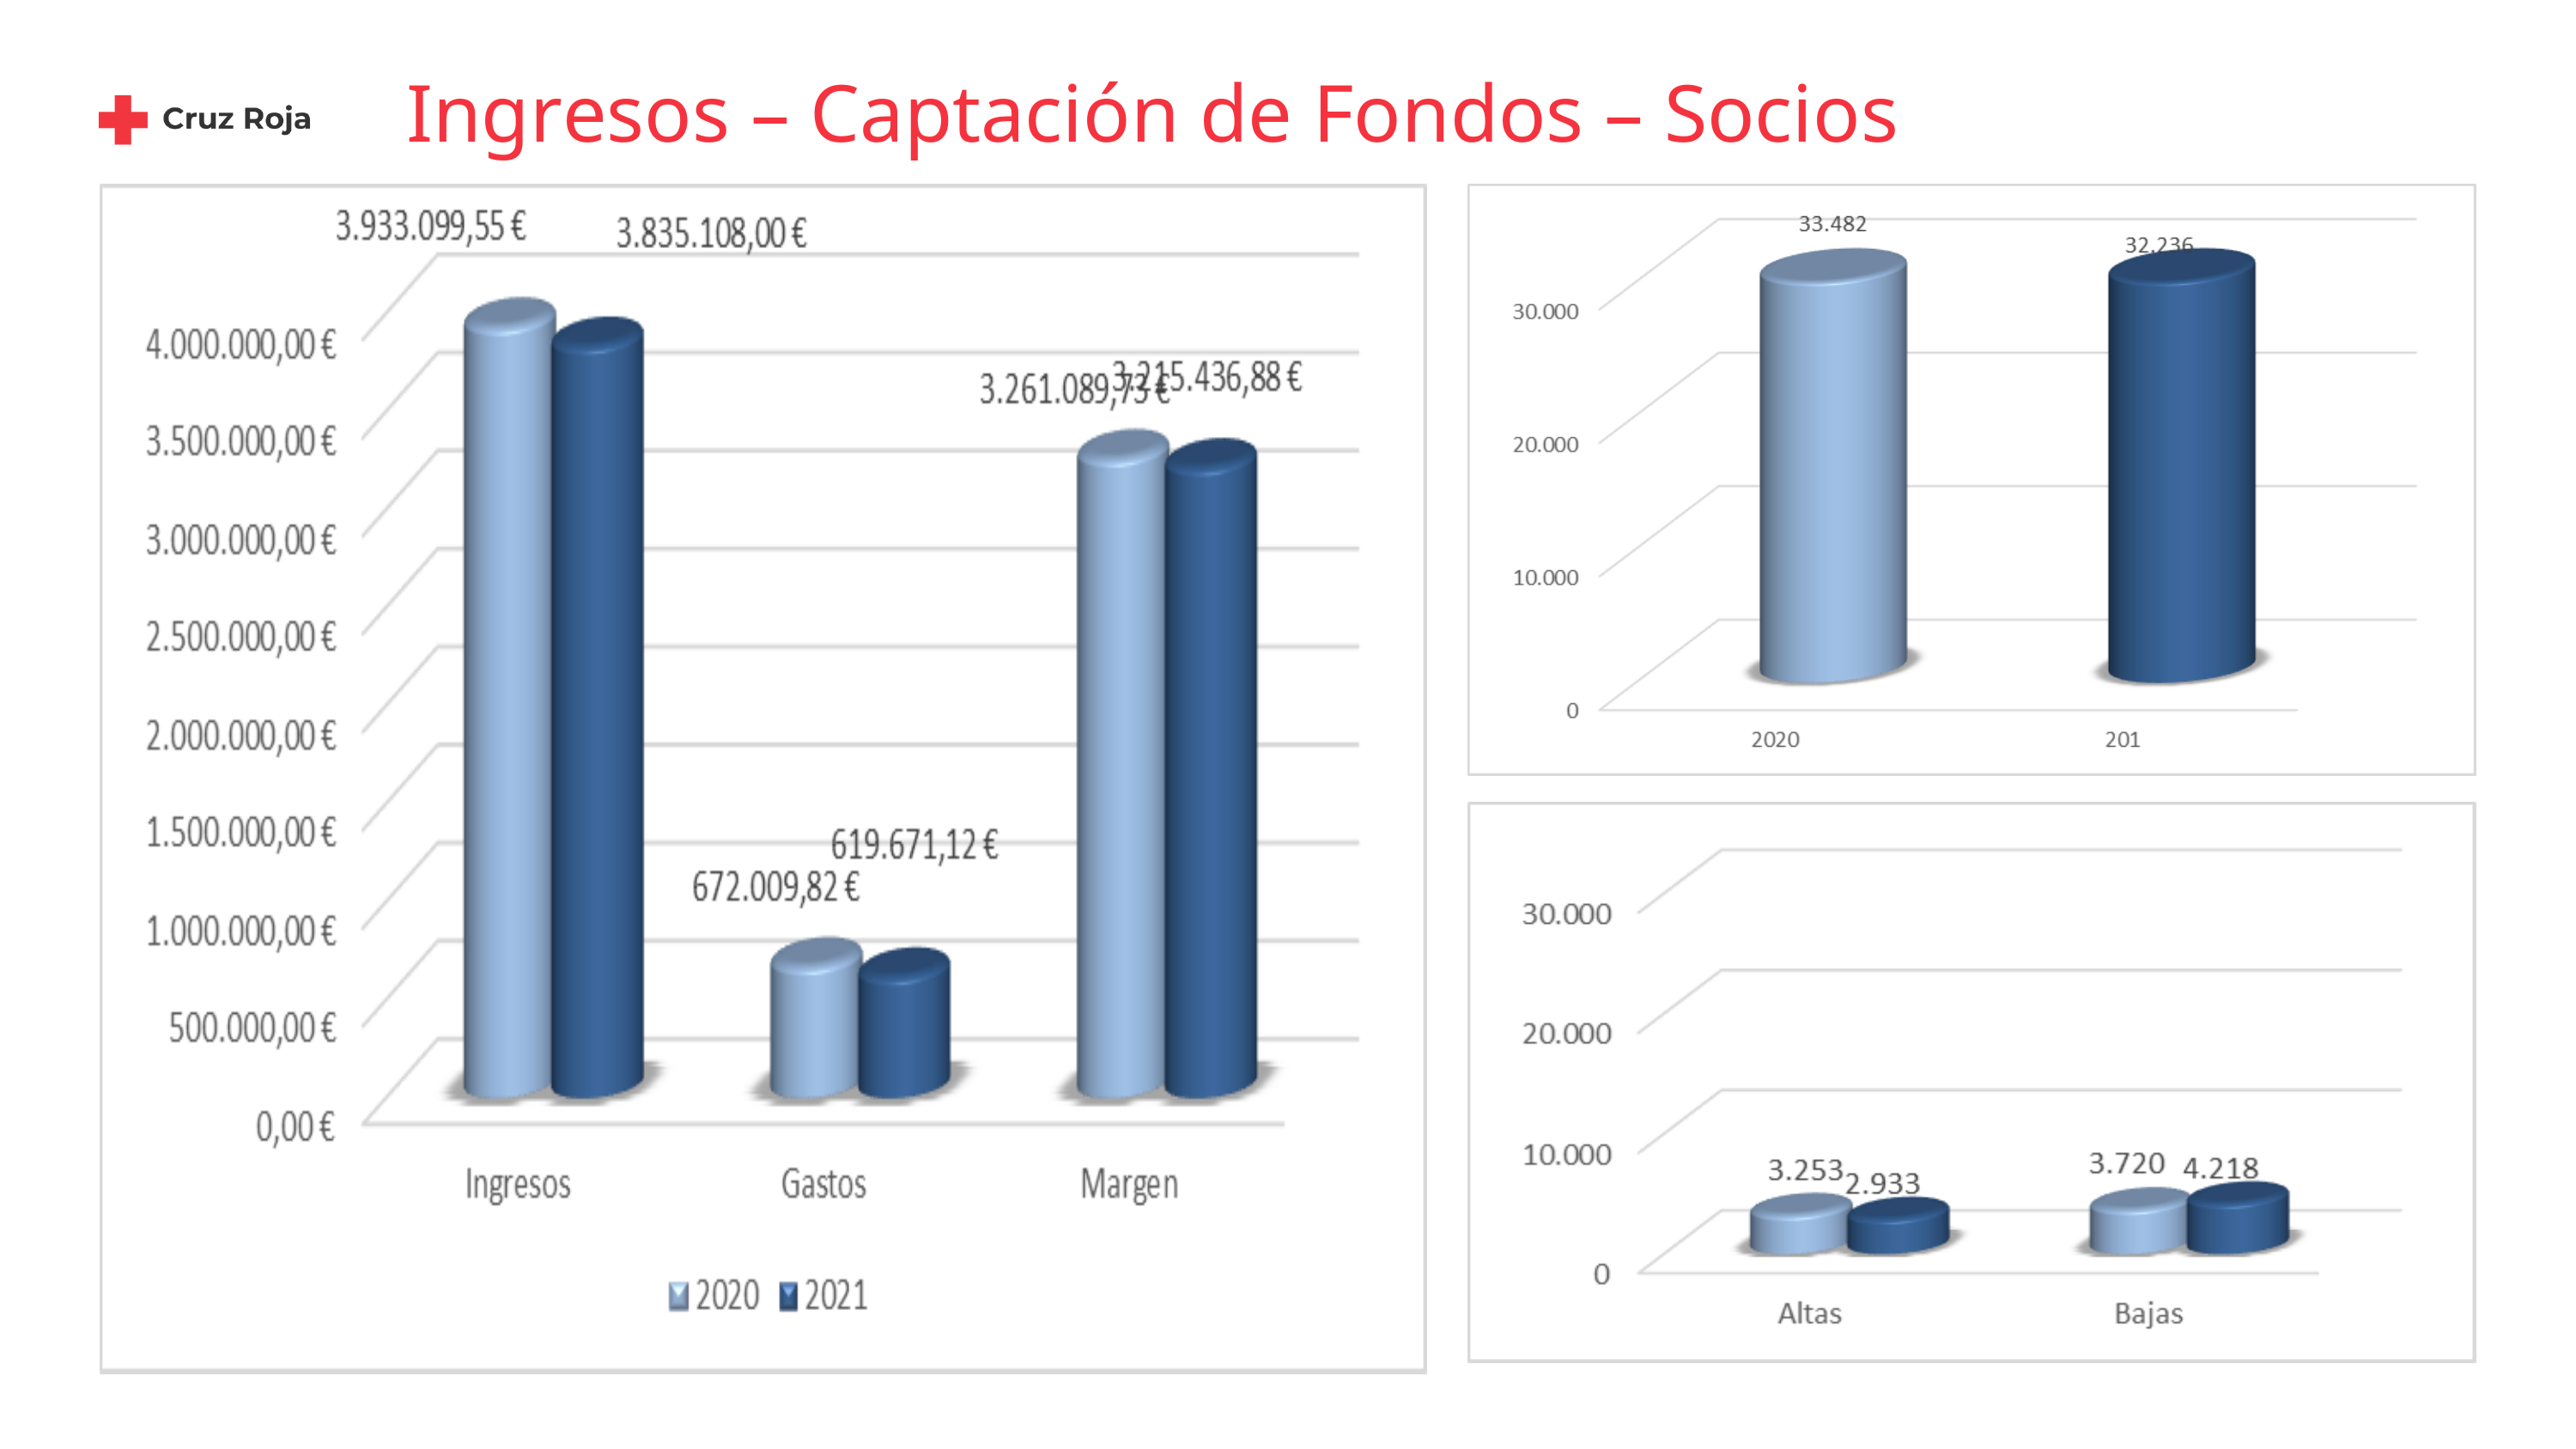

Ingresos – Captación de Fondos – Socios